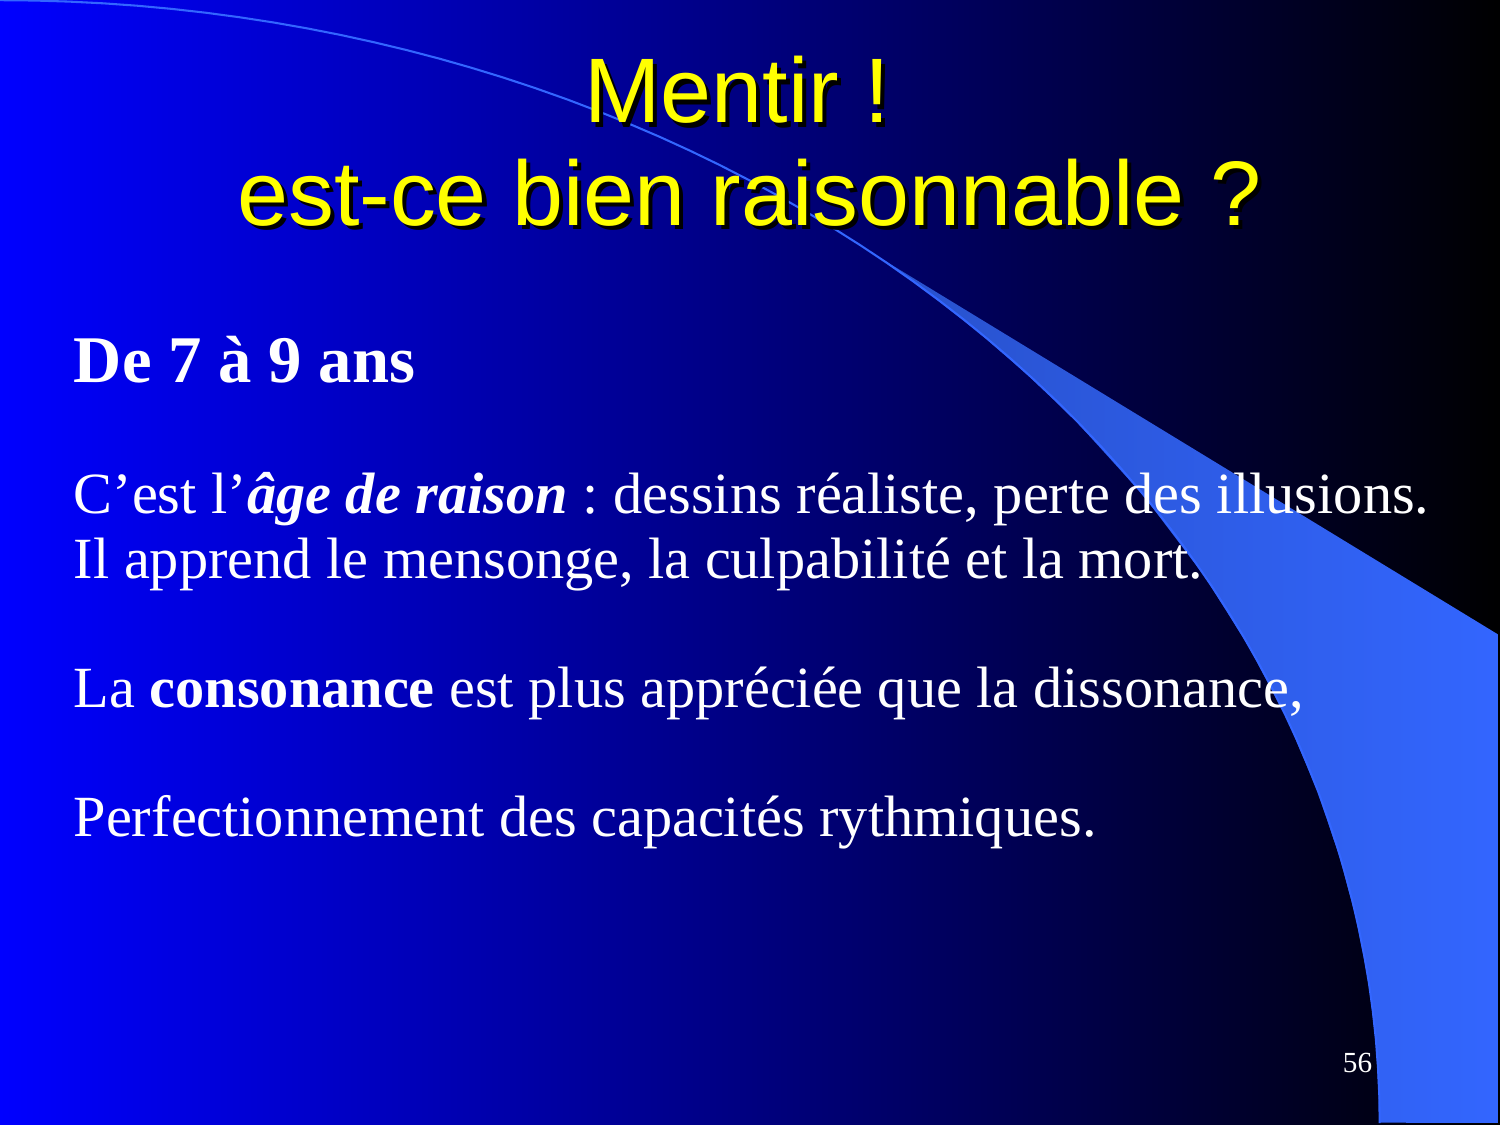

# Mentir ! est-ce bien raisonnable ?
De 7 à 9 ans
C’est l’âge de raison : dessins réaliste, perte des illusions.
Il apprend le mensonge, la culpabilité et la mort.
La consonance est plus appréciée que la dissonance,
Perfectionnement des capacités rythmiques.
56